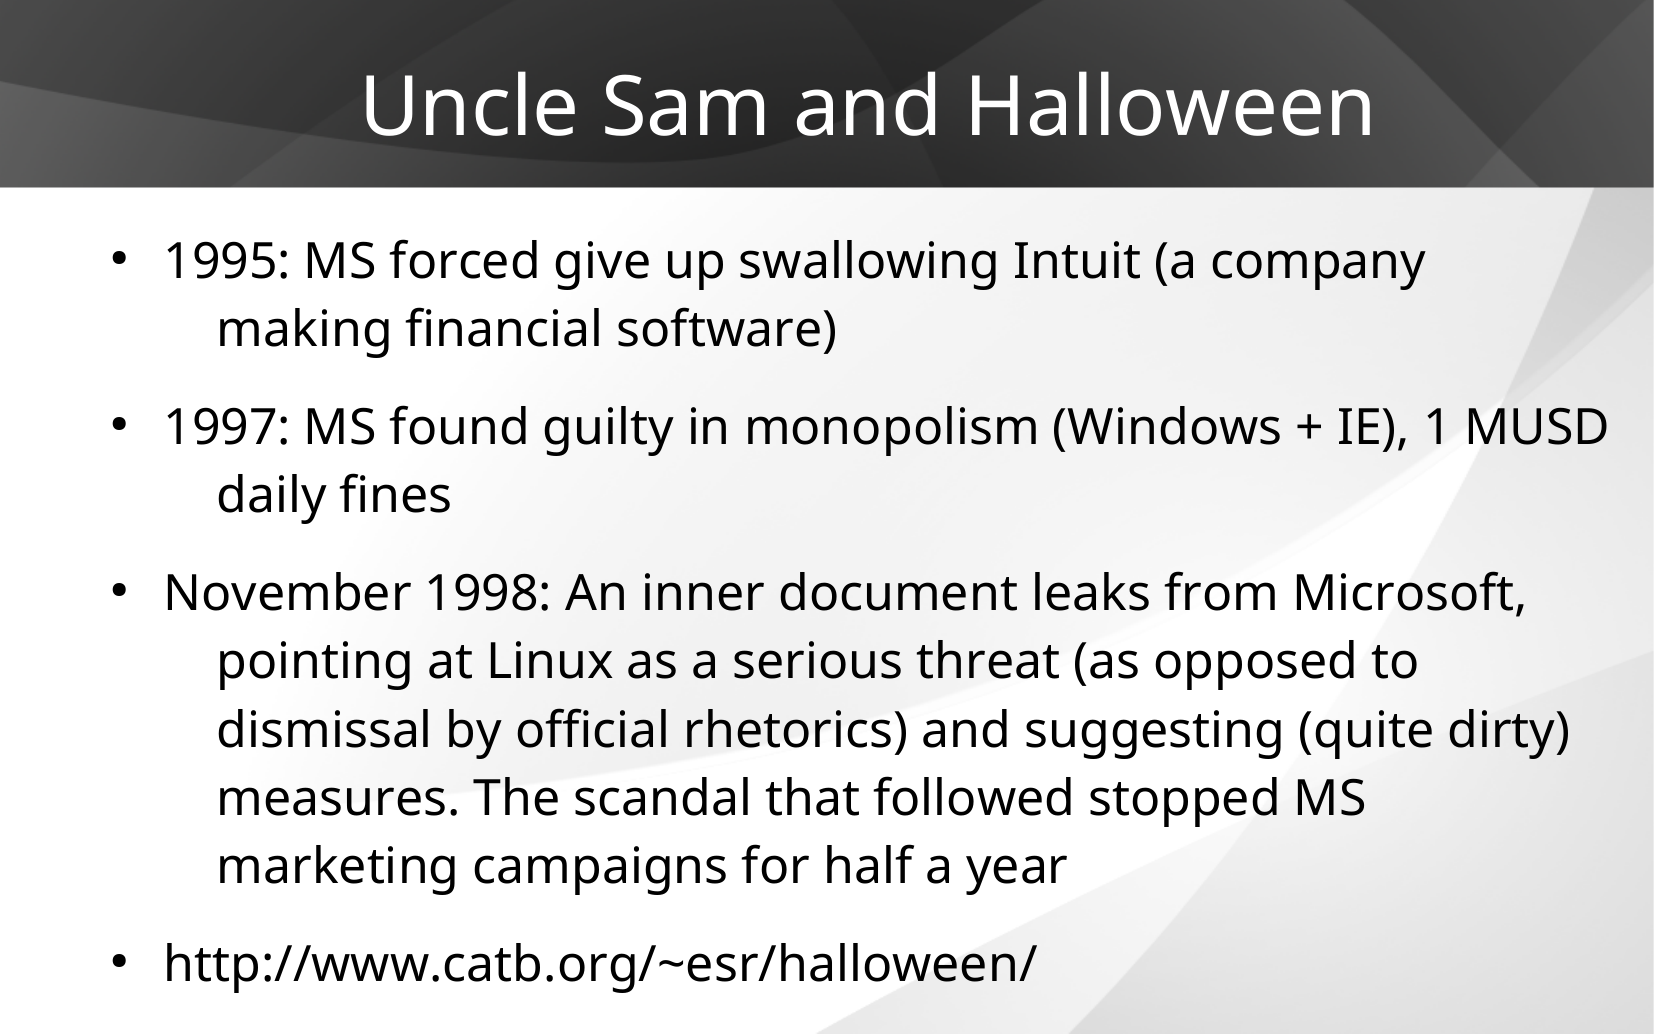

# Uncle Sam and Halloween
1995: MS forced give up swallowing Intuit (a company making financial software)
1997: MS found guilty in monopolism (Windows + IE), 1 MUSD daily fines
November 1998: An inner document leaks from Microsoft, pointing at Linux as a serious threat (as opposed to dismissal by official rhetorics) and suggesting (quite dirty) measures. The scandal that followed stopped MS marketing campaigns for half a year
http://www.catb.org/~esr/halloween/